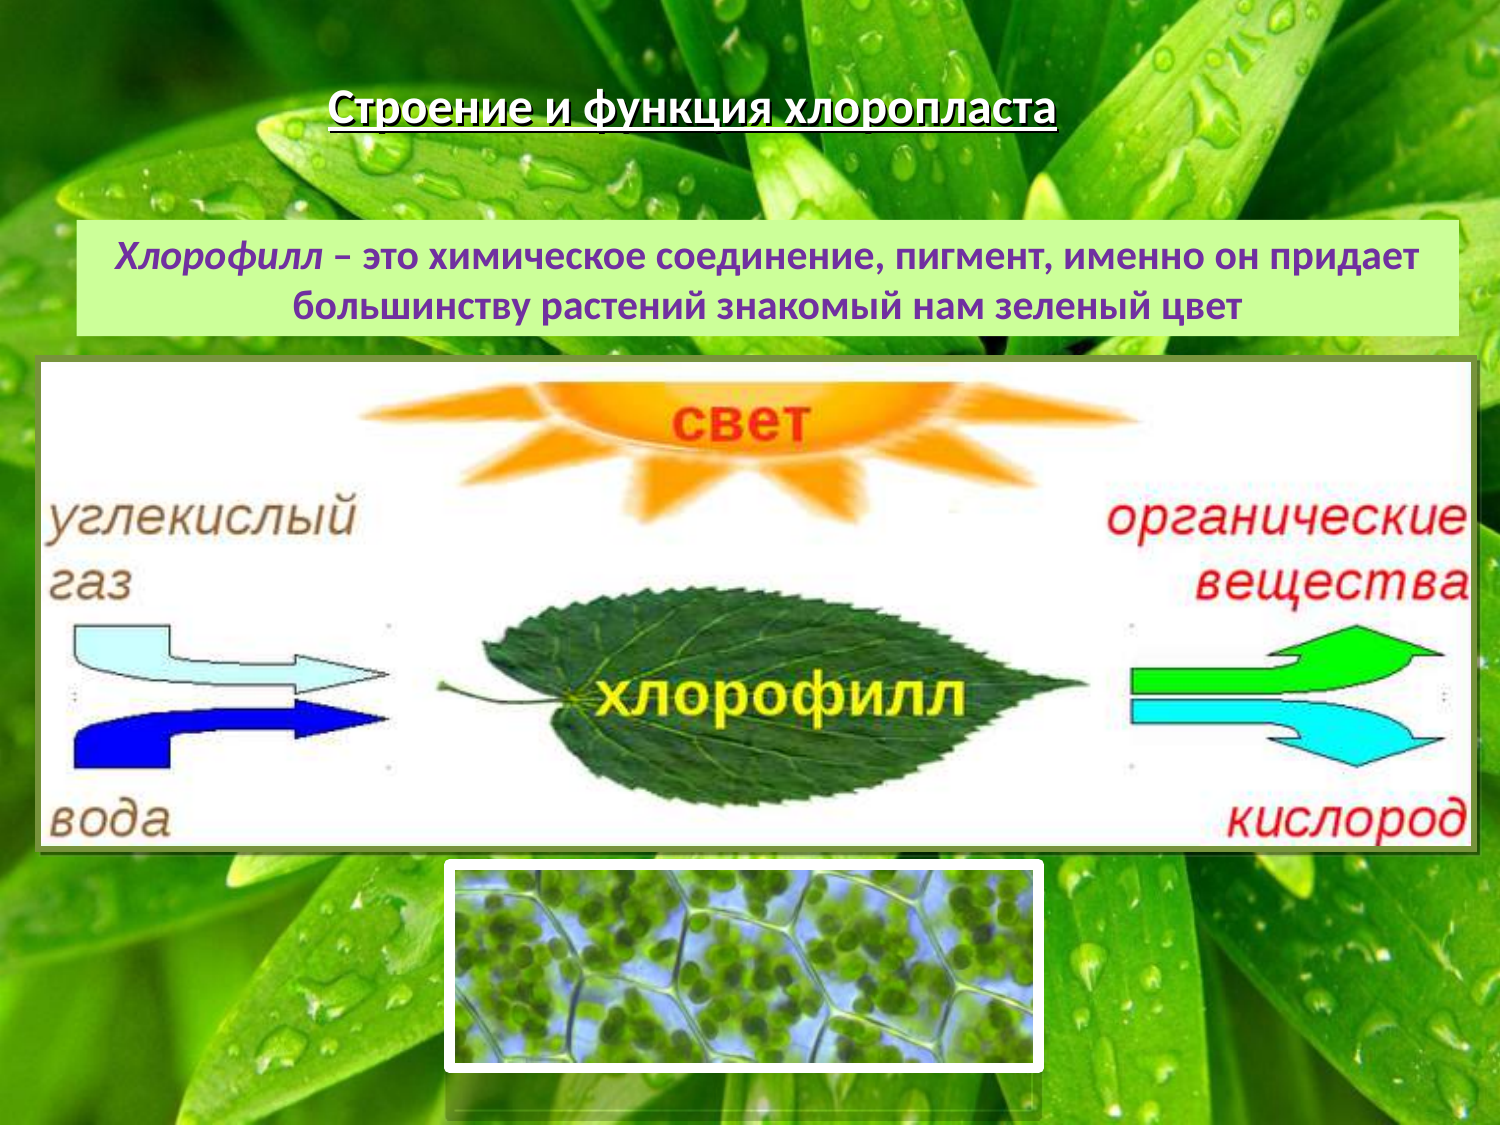

Строение и функция хлоропласта
Хлорофилл – это химическое соединение, пигмент, именно он придает большинству растений знакомый нам зеленый цвет